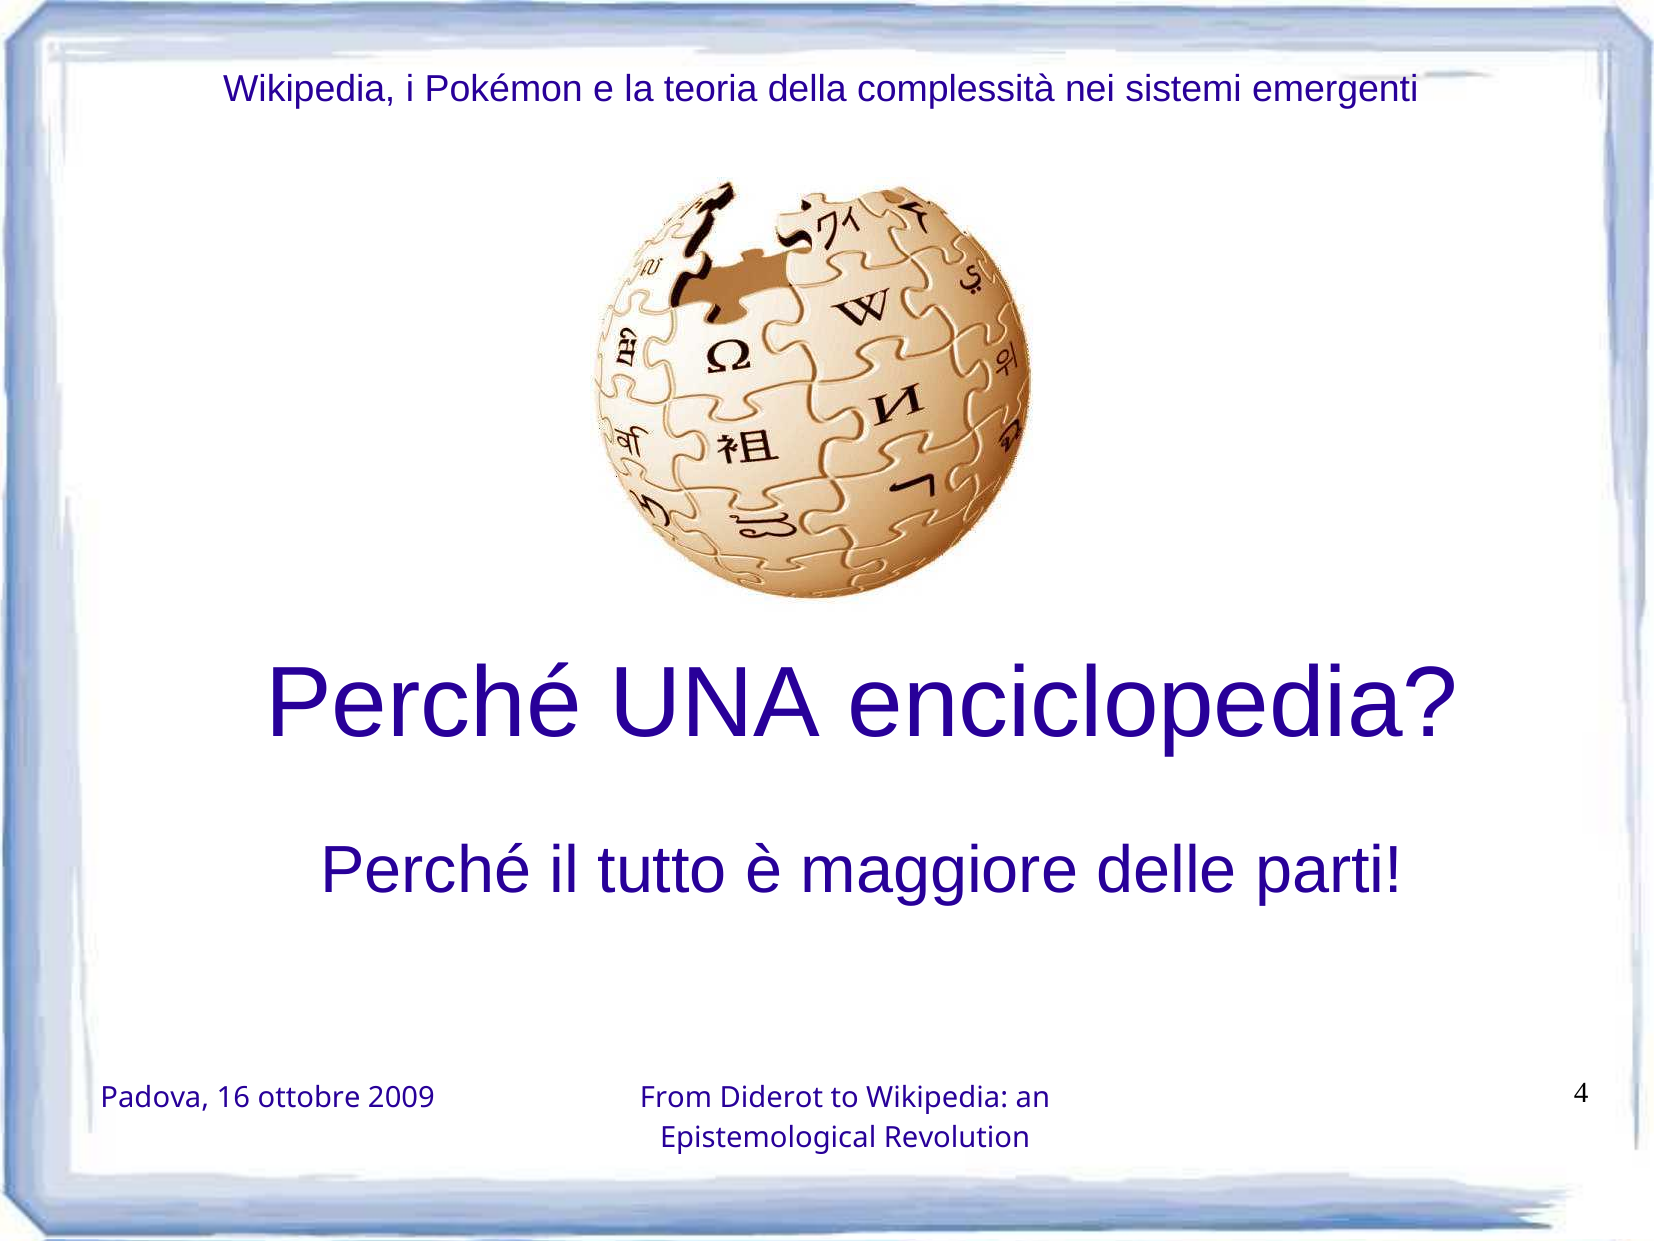

# Wikipedia, i Pokémon e la teoria della complessità nei sistemi emergenti
Perché UNA enciclopedia?
Perché il tutto è maggiore delle parti!
Diderot : Wikipedia = XVIII secolo : XXI secolo
4